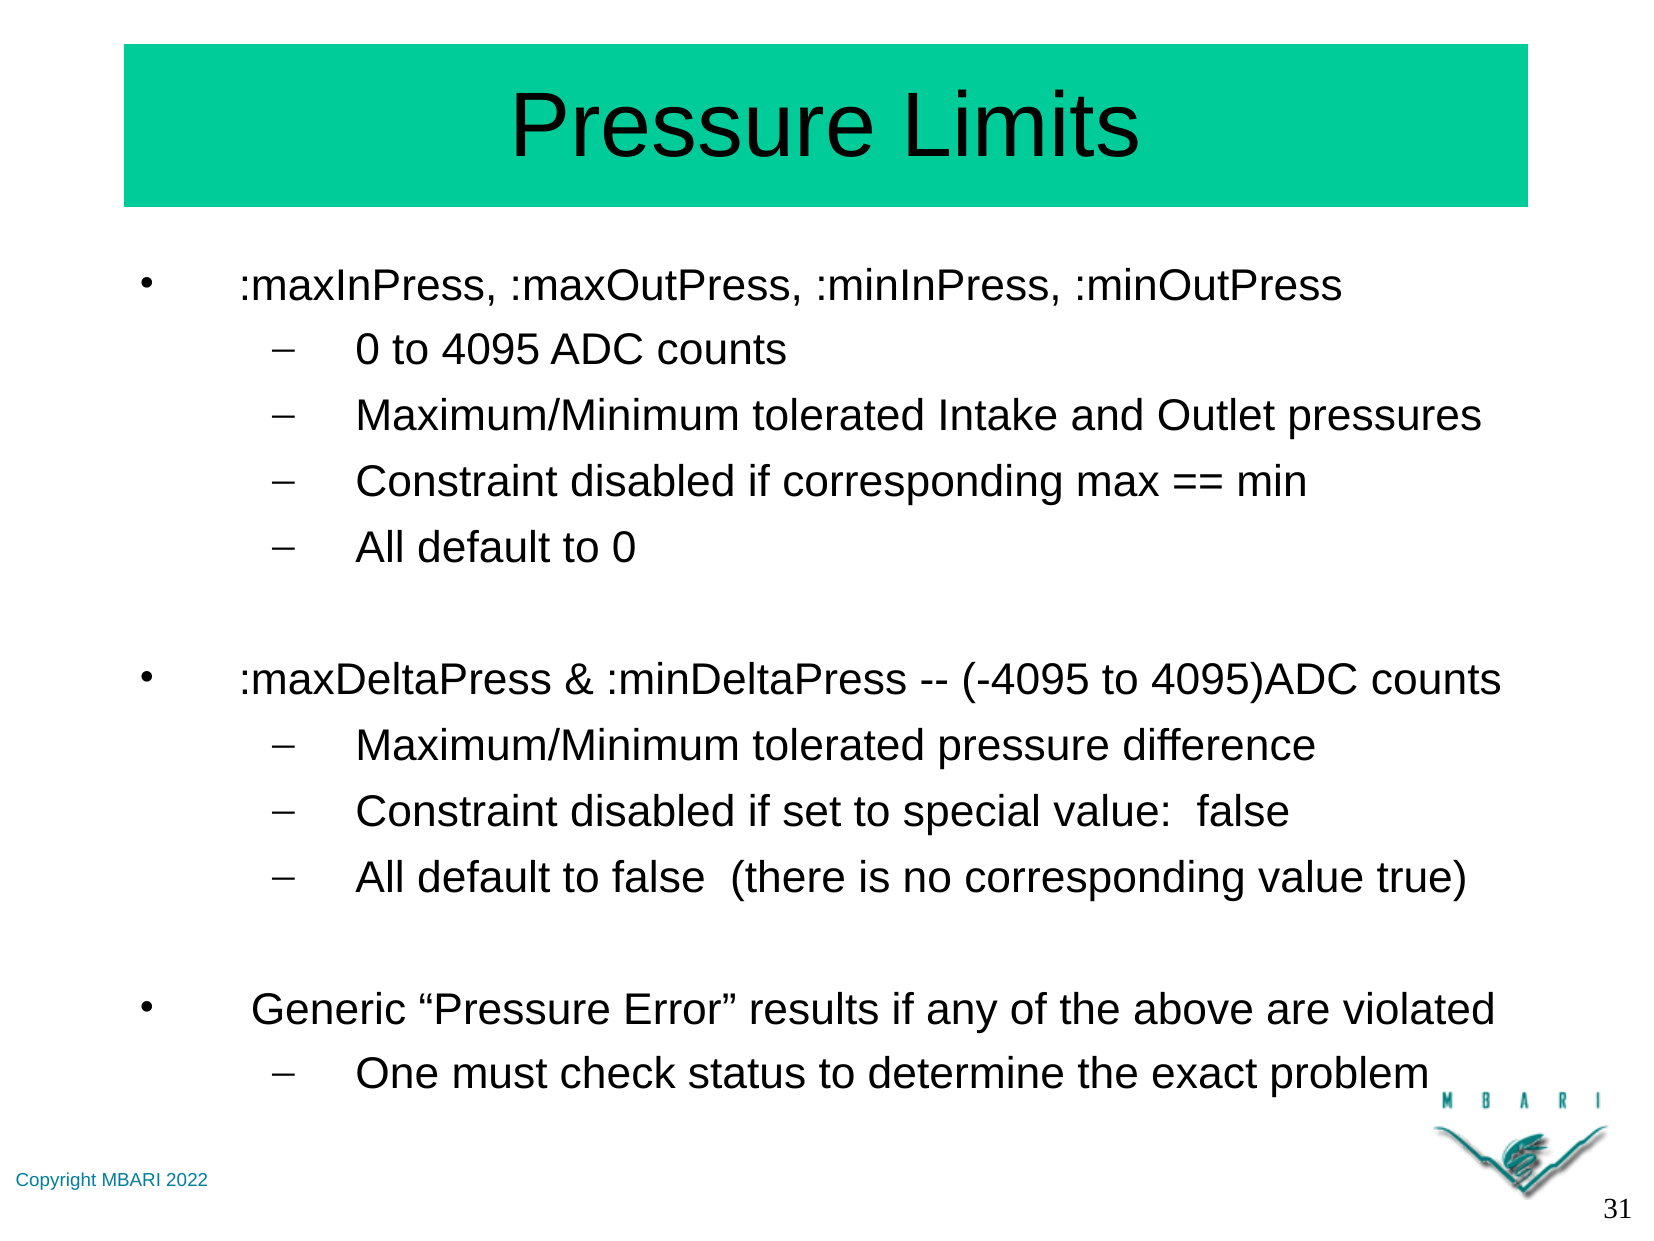

# Pressure Limits
:maxInPress, :maxOutPress, :minInPress, :minOutPress
0 to 4095 ADC counts
Maximum/Minimum tolerated Intake and Outlet pressures
Constraint disabled if corresponding max == min
All default to 0
:maxDeltaPress & :minDeltaPress -- (-4095 to 4095)ADC counts
Maximum/Minimum tolerated pressure difference
Constraint disabled if set to special value: false
All default to false (there is no corresponding value true)
 Generic “Pressure Error” results if any of the above are violated
One must check status to determine the exact problem